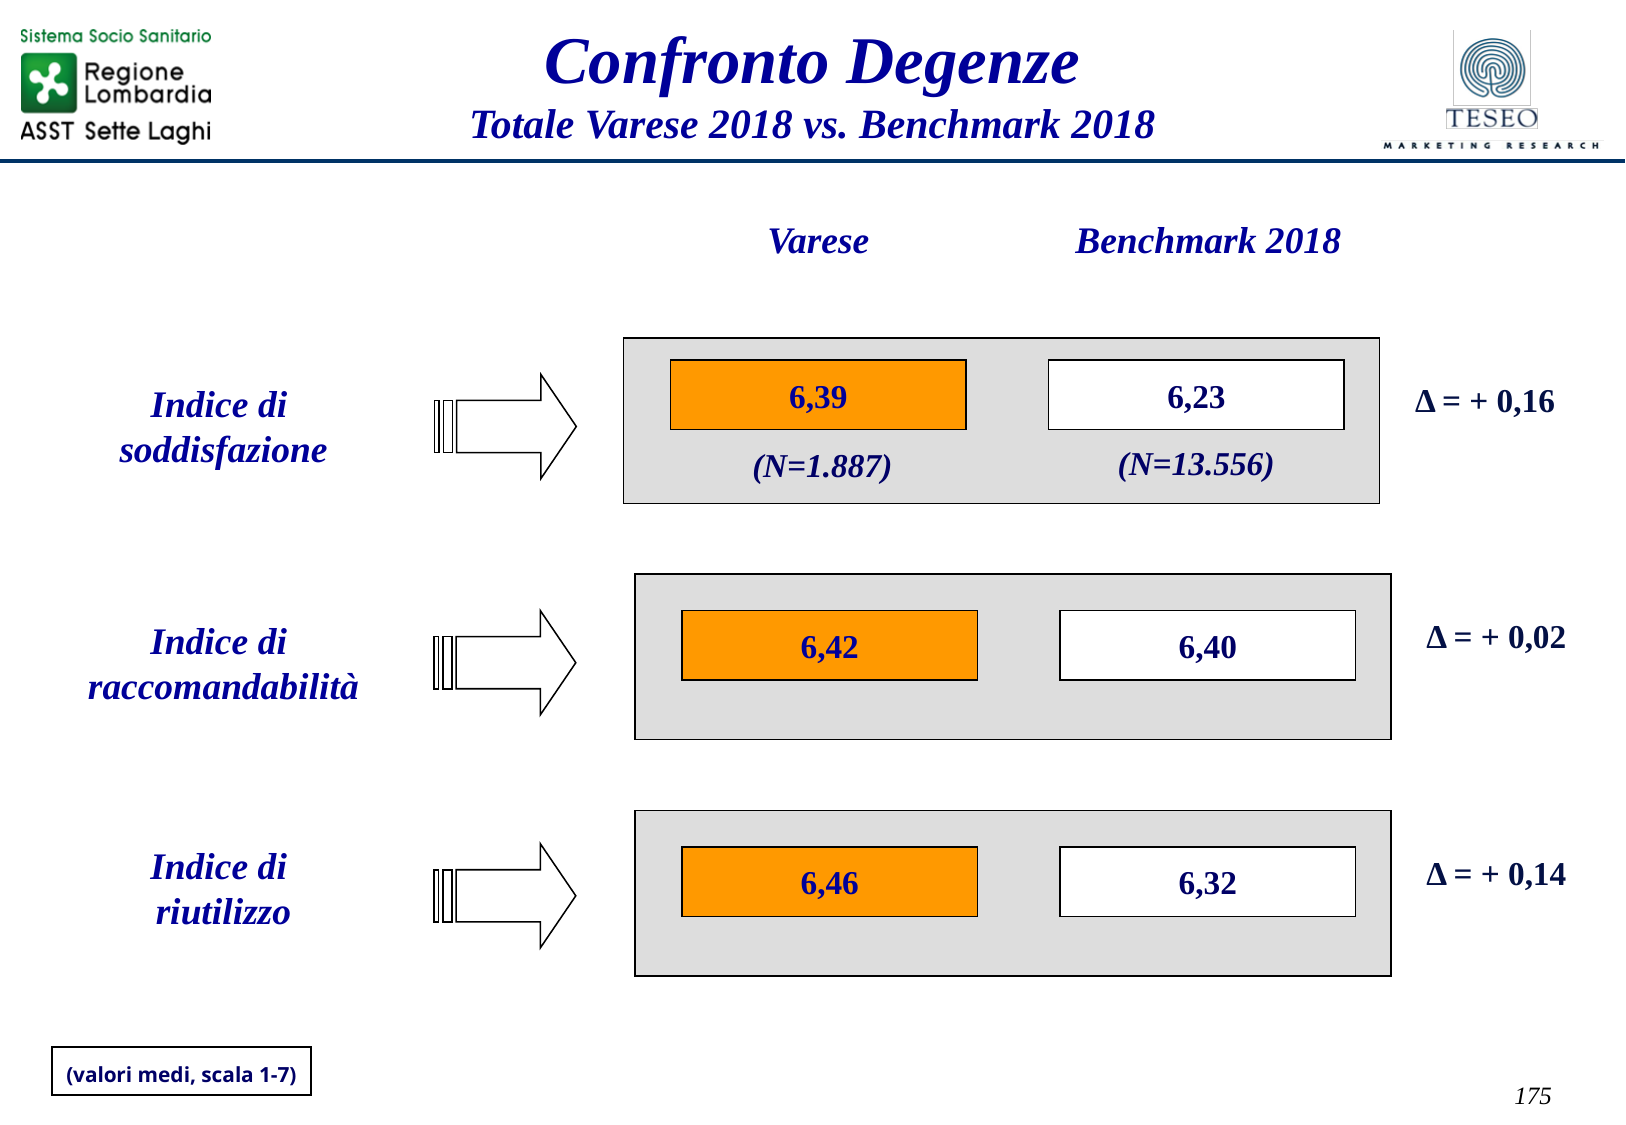

Confronto Degenze
Totale Varese 2018 vs. Benchmark 2018
Varese
Benchmark 2018
6,39
6,23
Indice di
soddisfazione
Δ = + 0,16
(N=13.556)
(N=1.887)
Δ = + 0,02
Indice di
raccomandabilità
6,42
6,40
Indice di
riutilizzo
Δ = + 0,14
6,46
6,32
(valori medi, scala 1-7)